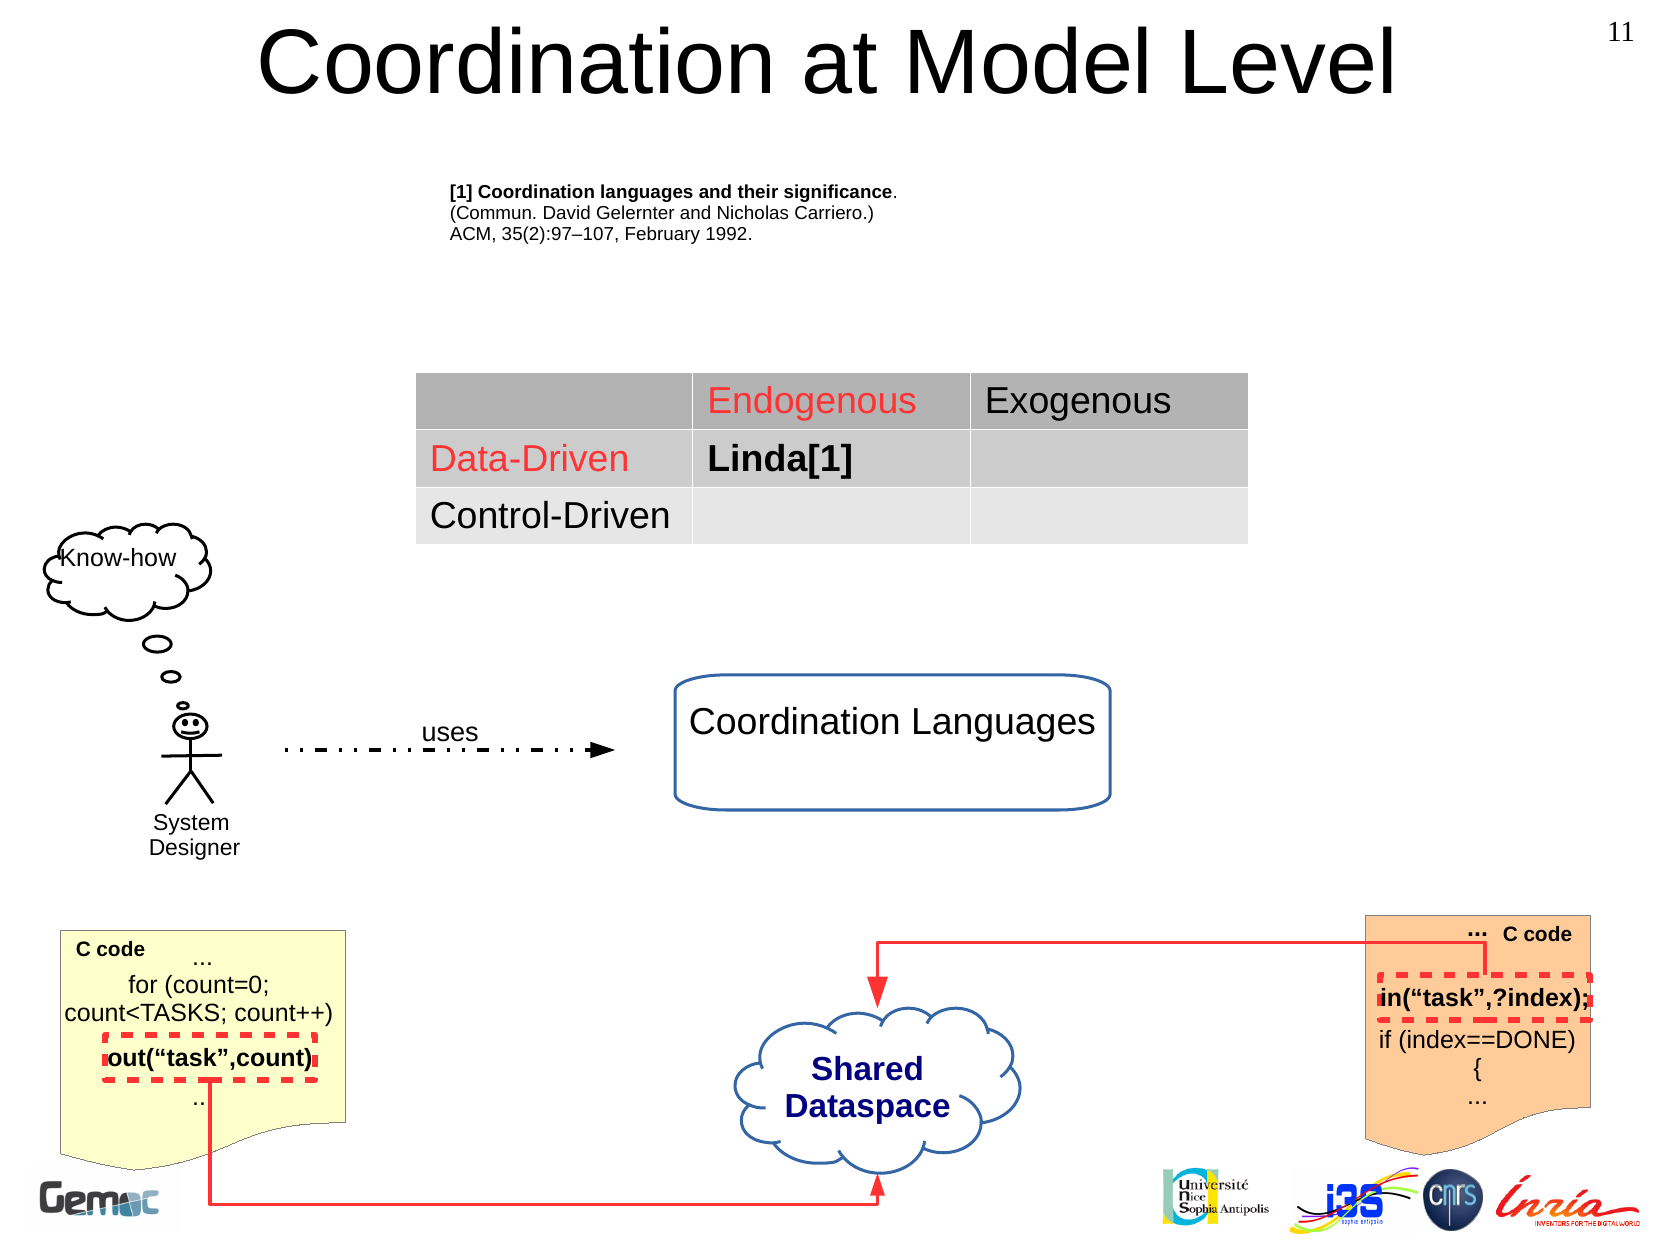

# Coordination at Model Level
11
[1] Coordination languages and their significance.
(Commun. David Gelernter and Nicholas Carriero.)
ACM, 35(2):97–107, February 1992.
| | Endogenous | Exogenous |
| --- | --- | --- |
| Data-Driven | Linda[1] | |
| Control-Driven | | |
Know-how
Coordination Languages
uses
System
Designer
...
if (index==DONE)
{
...
C code
...
for (count=0;
count<TASKS; count++)
...
C code
in(“task”,?index);
Shared
Dataspace
out(“task”,count)
Language 2
Language 2
Language 2
Language 2
Language 2
Language 2
 generates
 generates
 generates
 generates
 generates
 generates
Conforms to
Conforms to
Conforms to
Conforms to
Conforms to
Conforms to
System
Designer
System
Designer
System
Designer
System
Designer
System
Designer
System
Designer
defines
defines
defines
defines
defines
defines
Model 1
Model 2
Model 3
Model 1
Model 2
Model 3
Model 1
Model 2
Model 3
Model 1
Model 2
Model 3
Model 1
Model 2
Model 3
Model 1
Model 2
Model 3
 Coordination
/
Communication
 Coordination
/
Communication
 Coordination
/
Communication
 Coordination
/
Communication
 Coordination
/
Communication
 Coordination
/
Communication
Model A
Model B
Model B
Model A
Model B
Model B
Model A
Model B
Model B
Model A
Model B
Model B
Model A
Model B
Model B
Model A
Model B
Model B